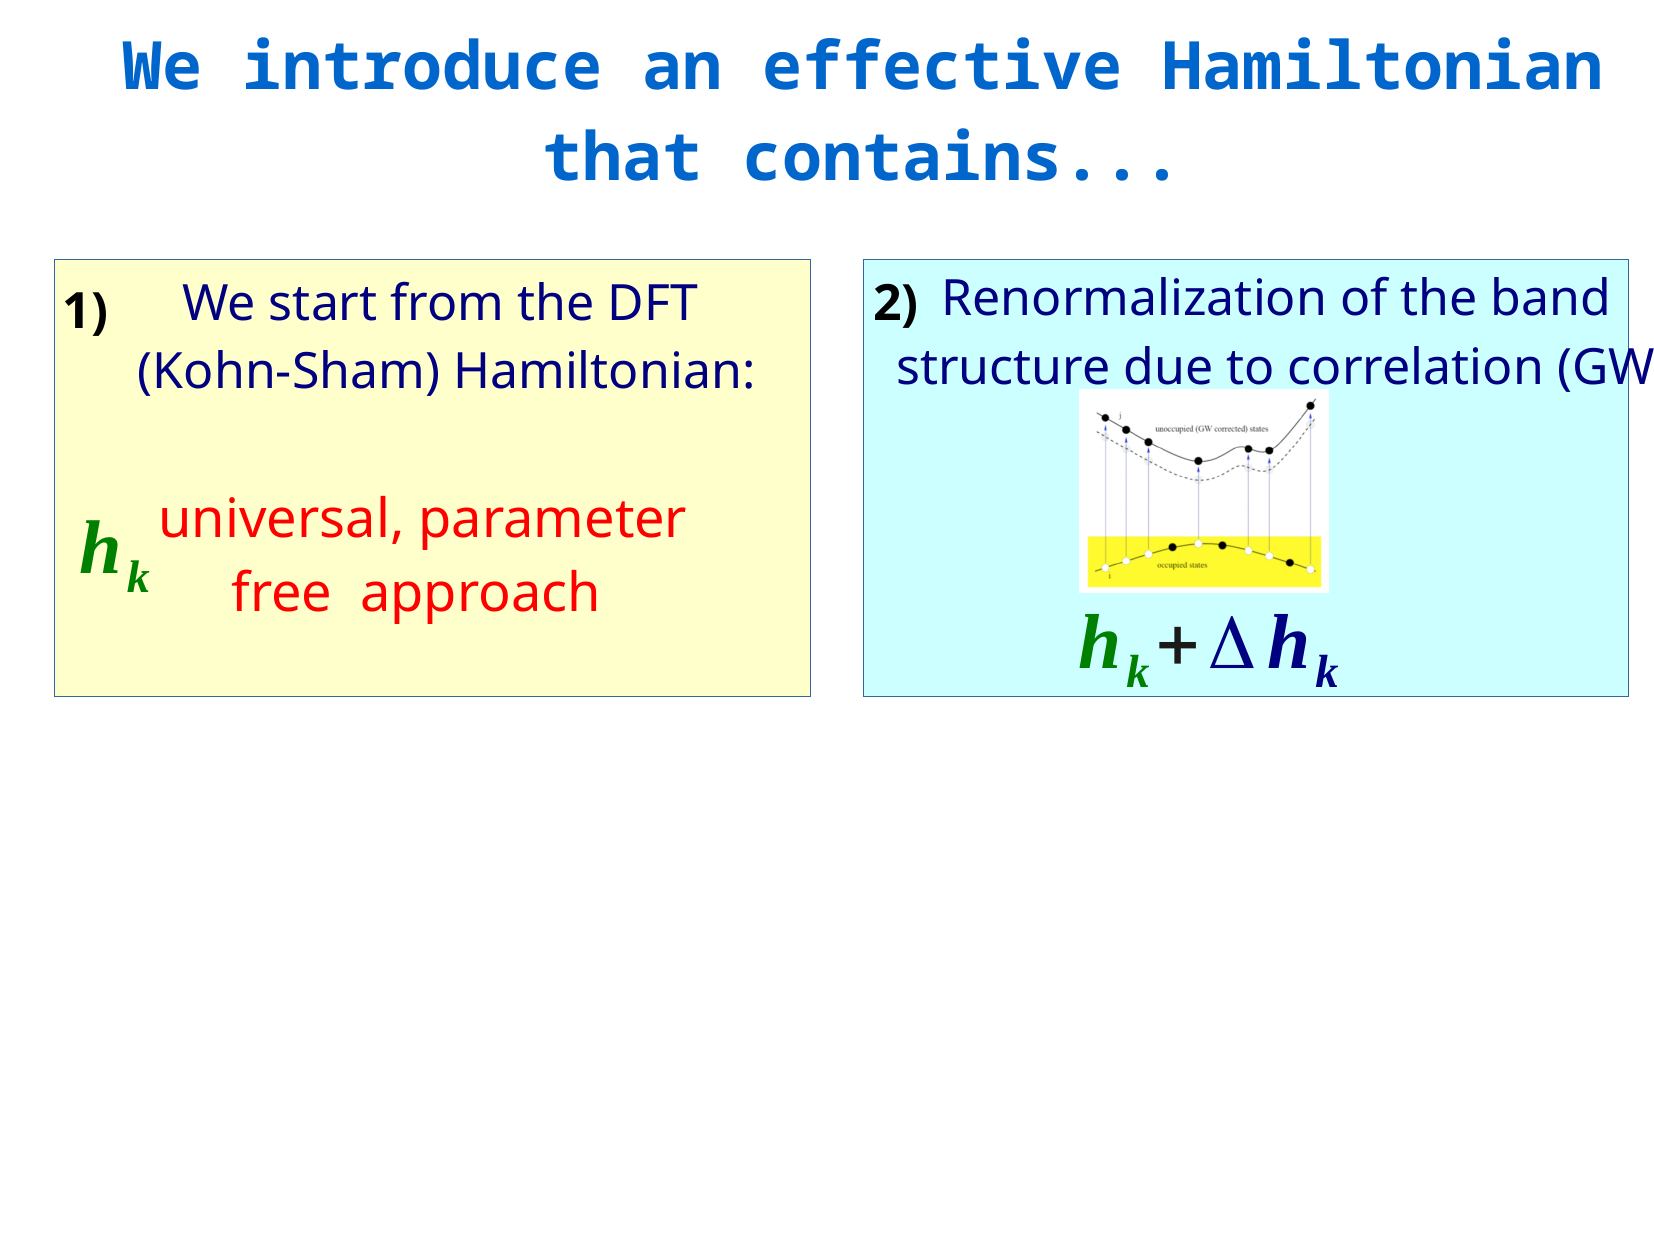

# We introduce an effective Hamiltonian that contains...
Renormalization of the band
structure due to correlation (GW)
2)
We start from the DFT
(Kohn-Sham) Hamiltonian:
1)
 universal, parameter free approach